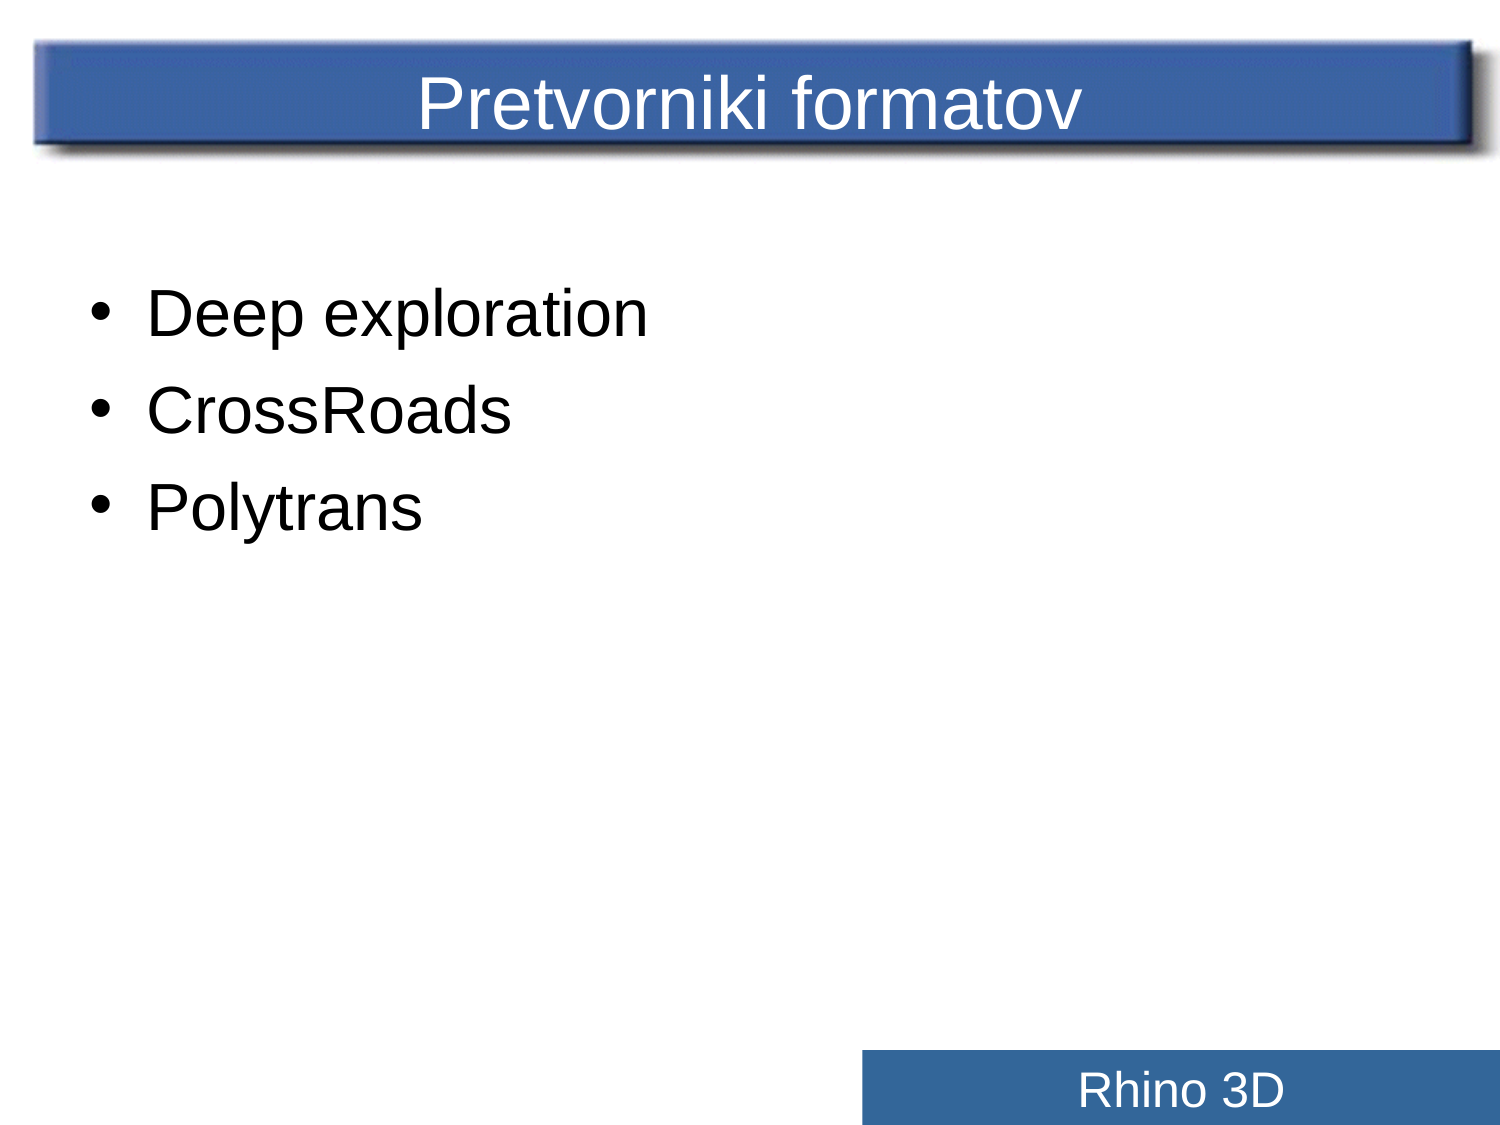

# Pretvorniki formatov
Deep exploration
CrossRoads
Polytrans
Rhino 3D